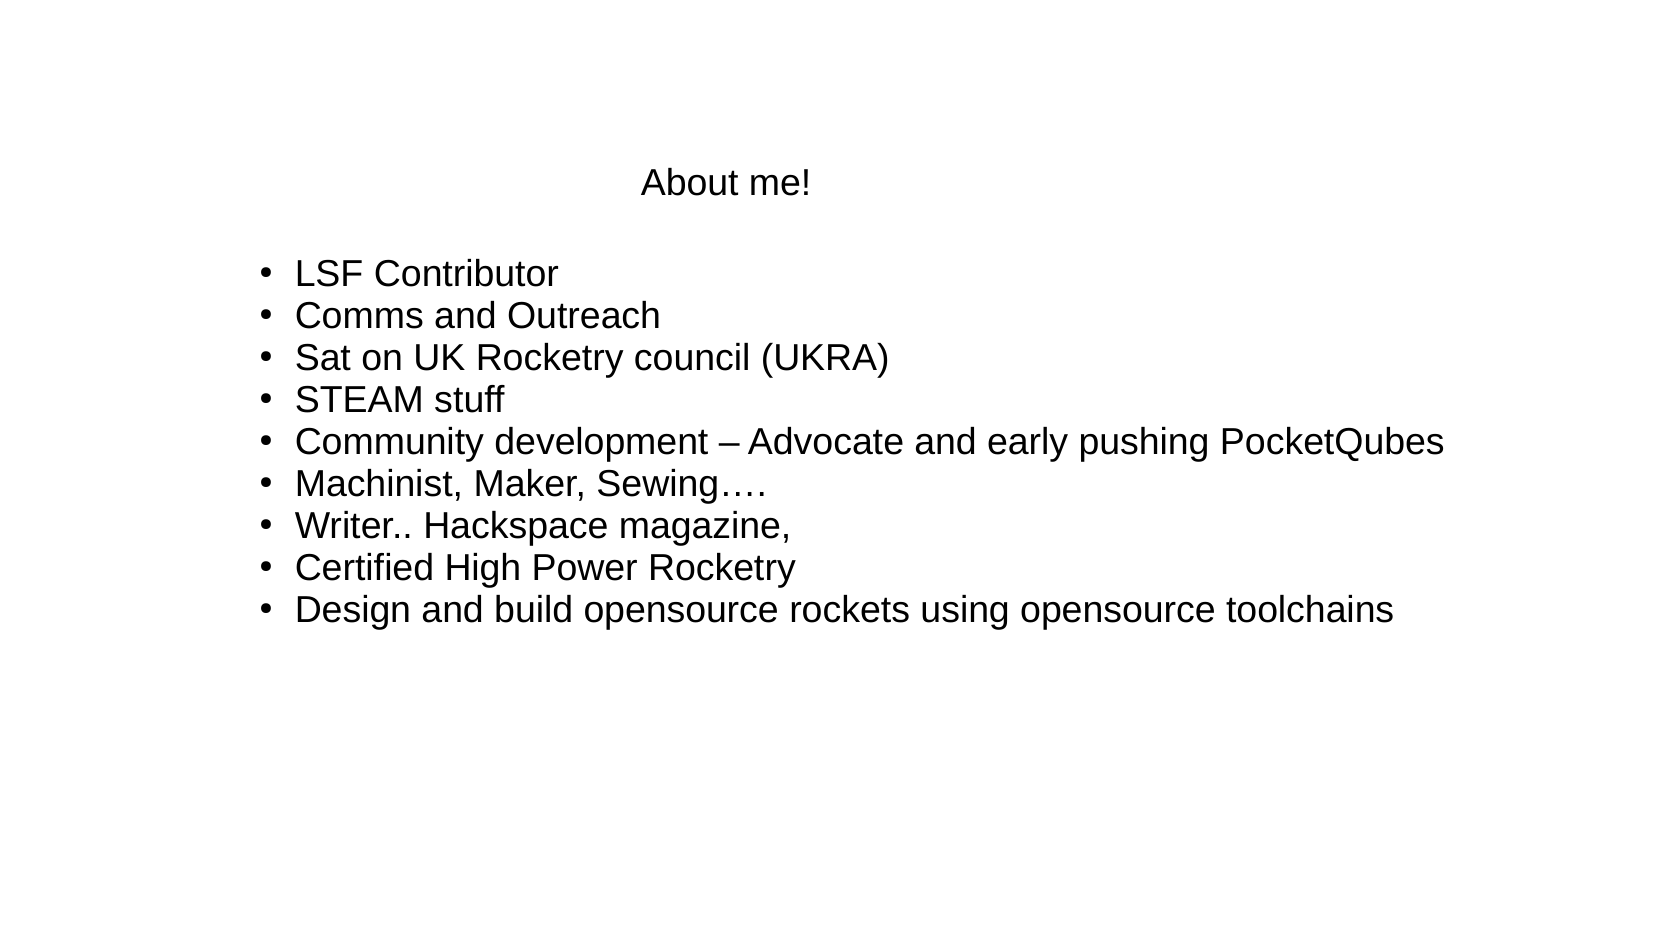

About me!
LSF Contributor
Comms and Outreach
Sat on UK Rocketry council (UKRA)
STEAM stuff
Community development – Advocate and early pushing PocketQubes
Machinist, Maker, Sewing….
Writer.. Hackspace magazine,
Certified High Power Rocketry
Design and build opensource rockets using opensource toolchains